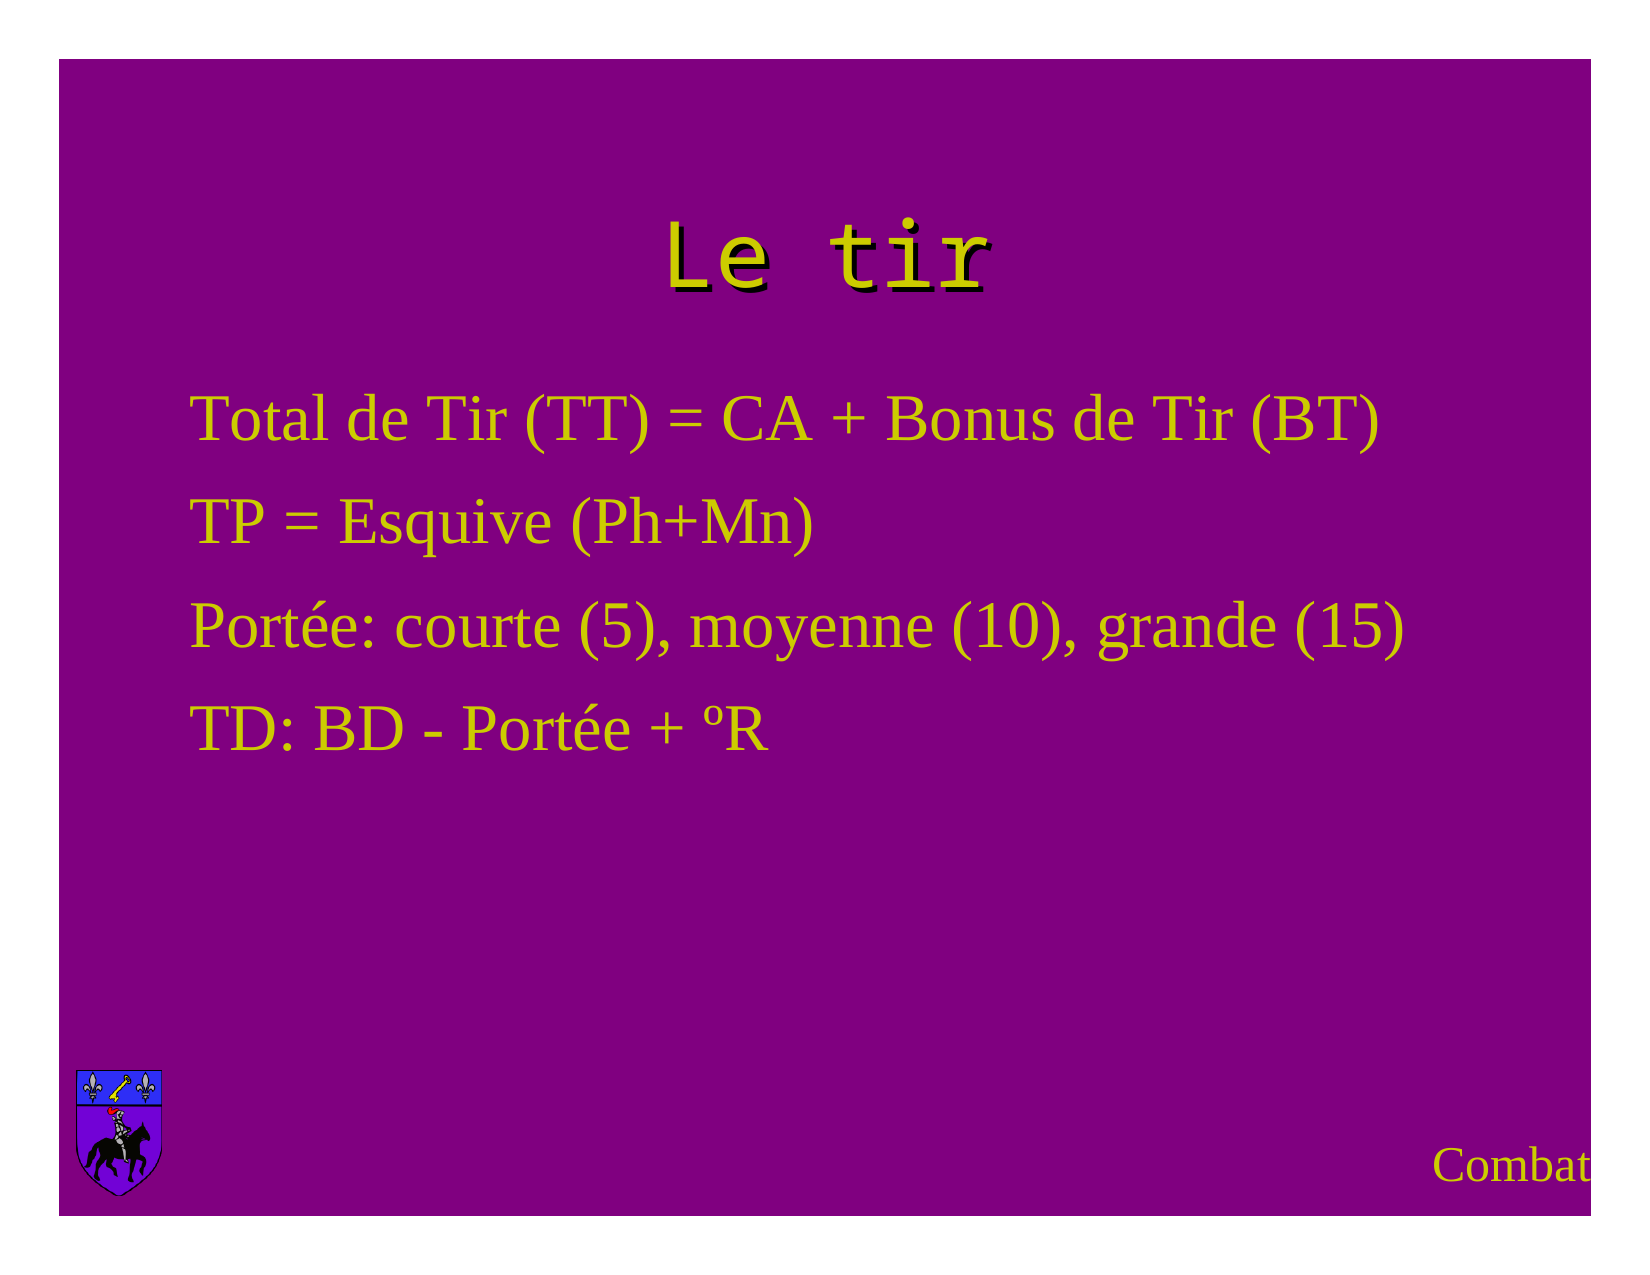

# Le tir
Total de Tir (TT) = CA + Bonus de Tir (BT)
TP = Esquive (Ph+Mn)
Portée: courte (5), moyenne (10), grande (15)
TD: BD - Portée + ºR
Combat